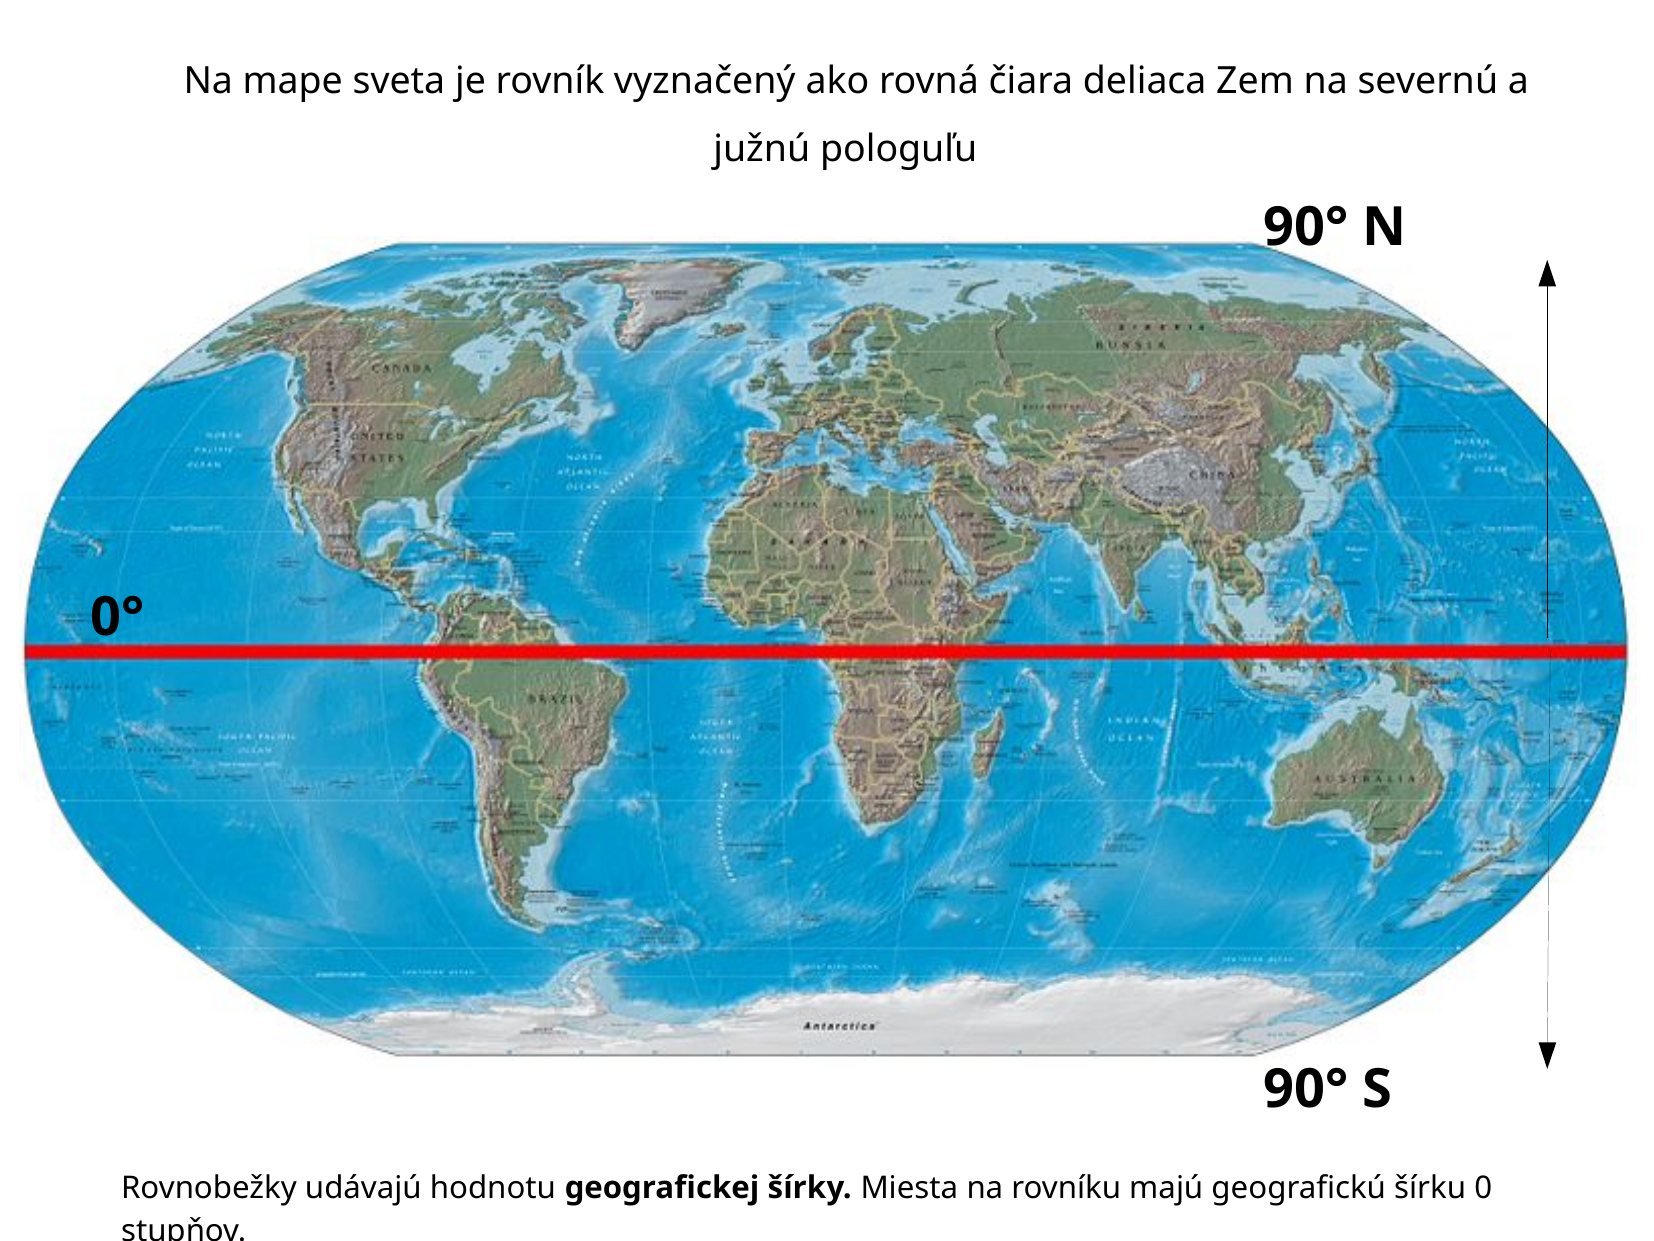

# Na mape sveta je rovník vyznačený ako rovná čiara deliaca Zem na severnú a južnú pologuľu
90° N
0°
90° S
Rovnobežky udávajú hodnotu geografickej šírky. Miesta na rovníku majú geografickú šírku 0 stupňov.